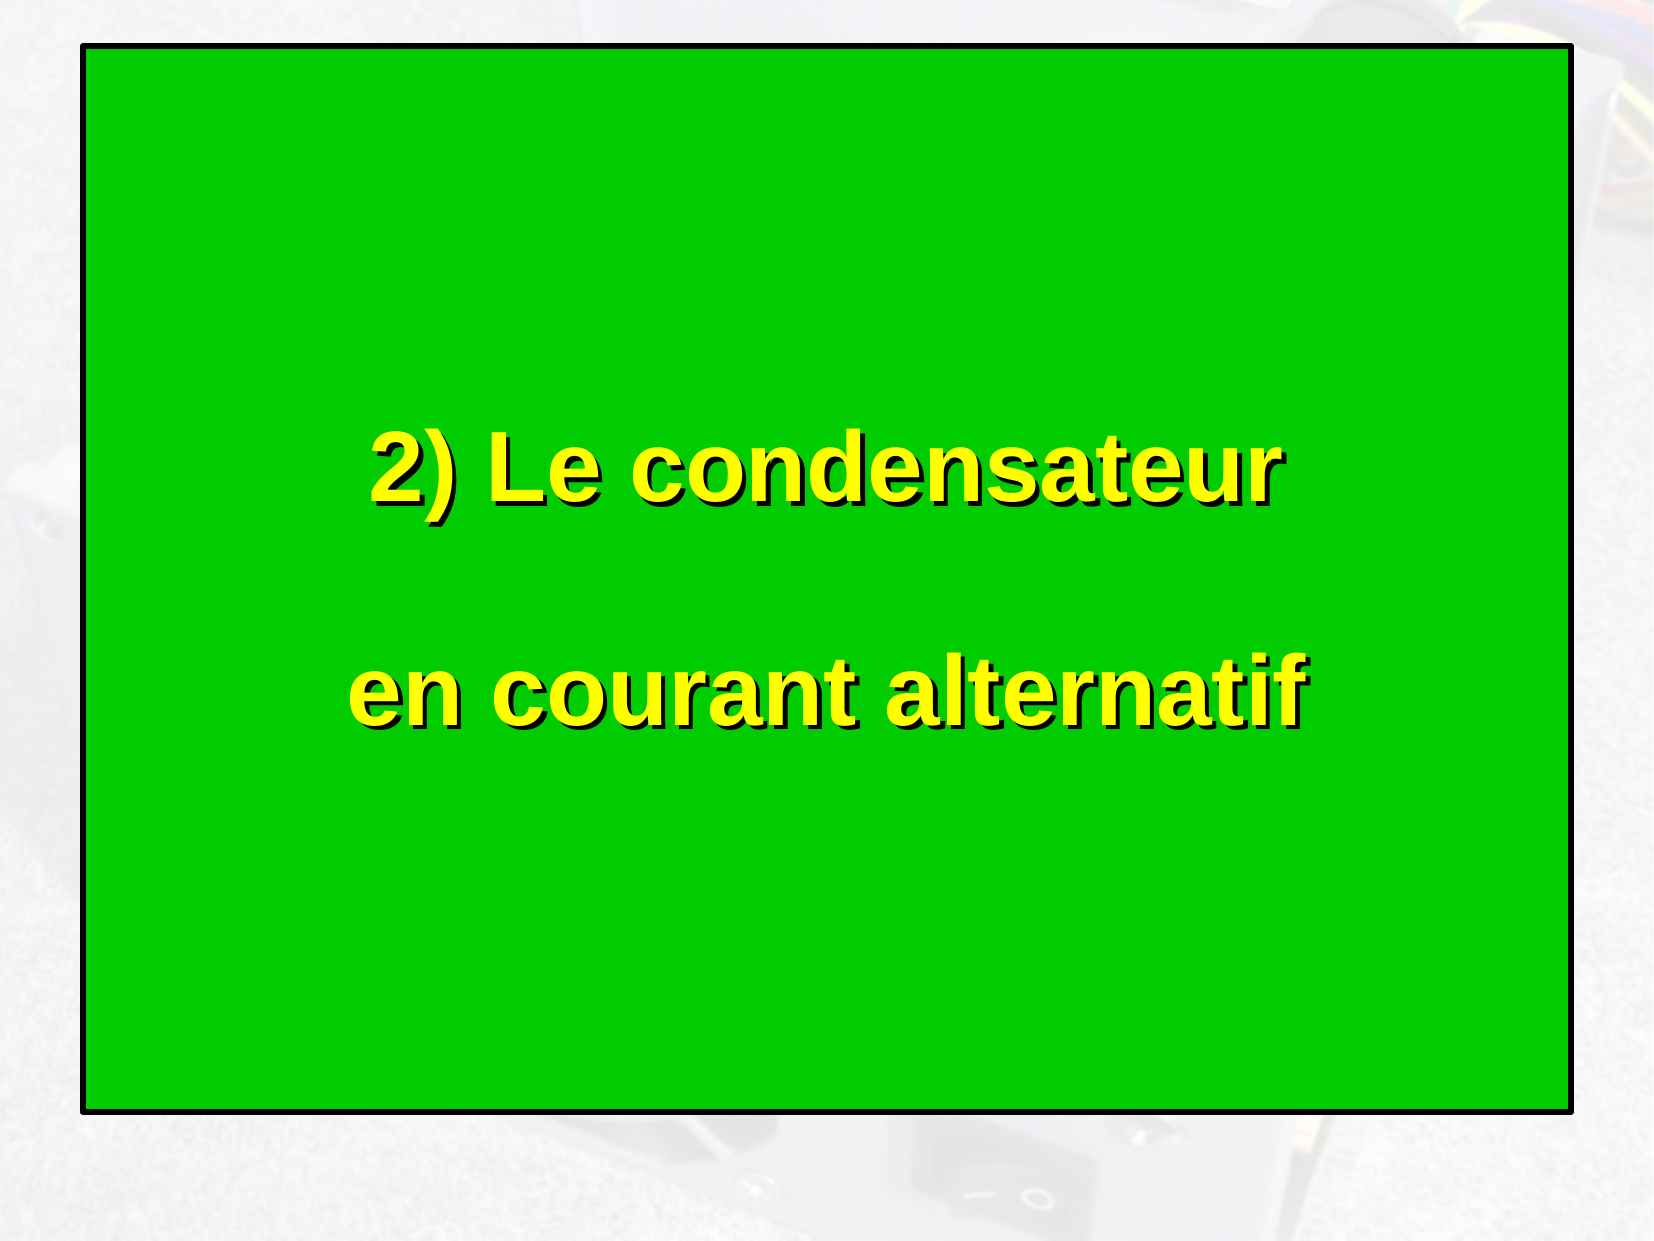

# 2) Le condensateur en courant alternatif